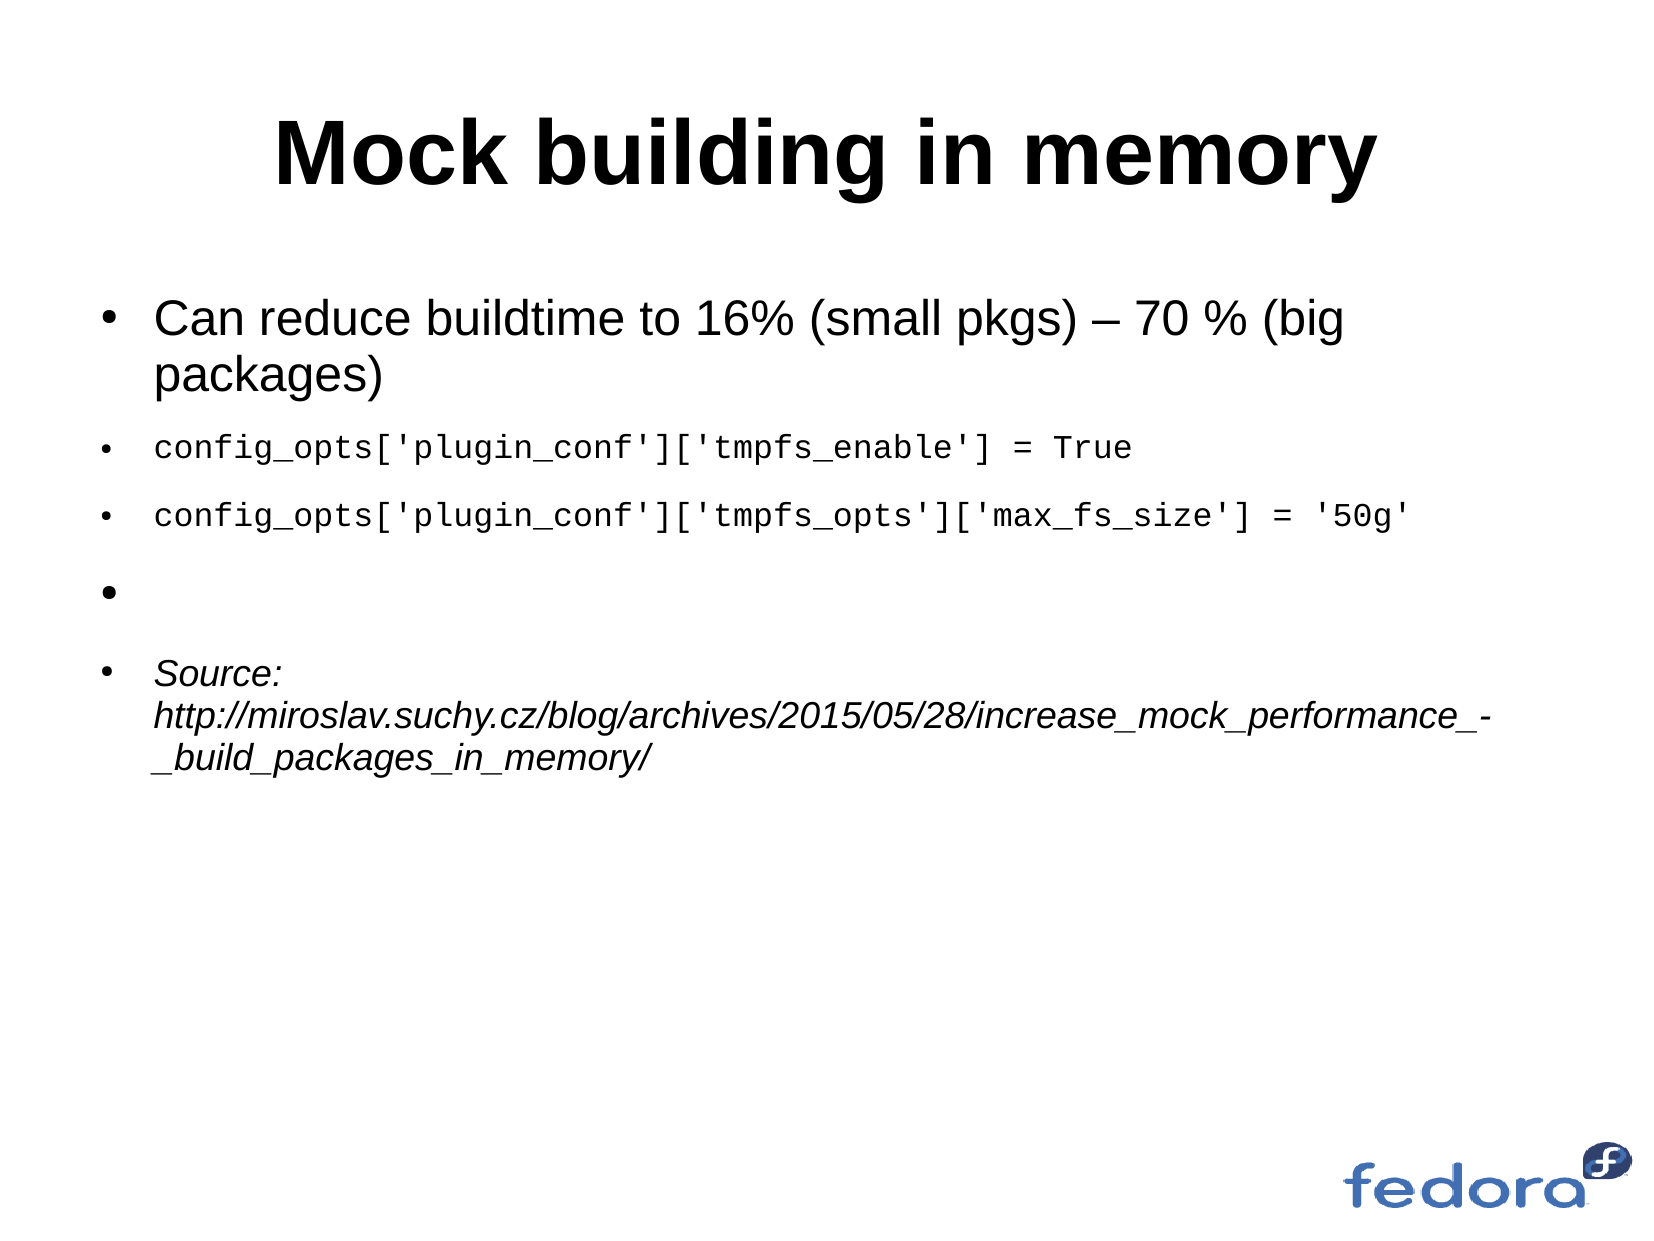

# Mock building in memory
Can reduce buildtime to 16% (small pkgs) – 70 % (big packages)
config_opts['plugin_conf']['tmpfs_enable'] = True
config_opts['plugin_conf']['tmpfs_opts']['max_fs_size'] = '50g'
Source: http://miroslav.suchy.cz/blog/archives/2015/05/28/increase_mock_performance_-_build_packages_in_memory/